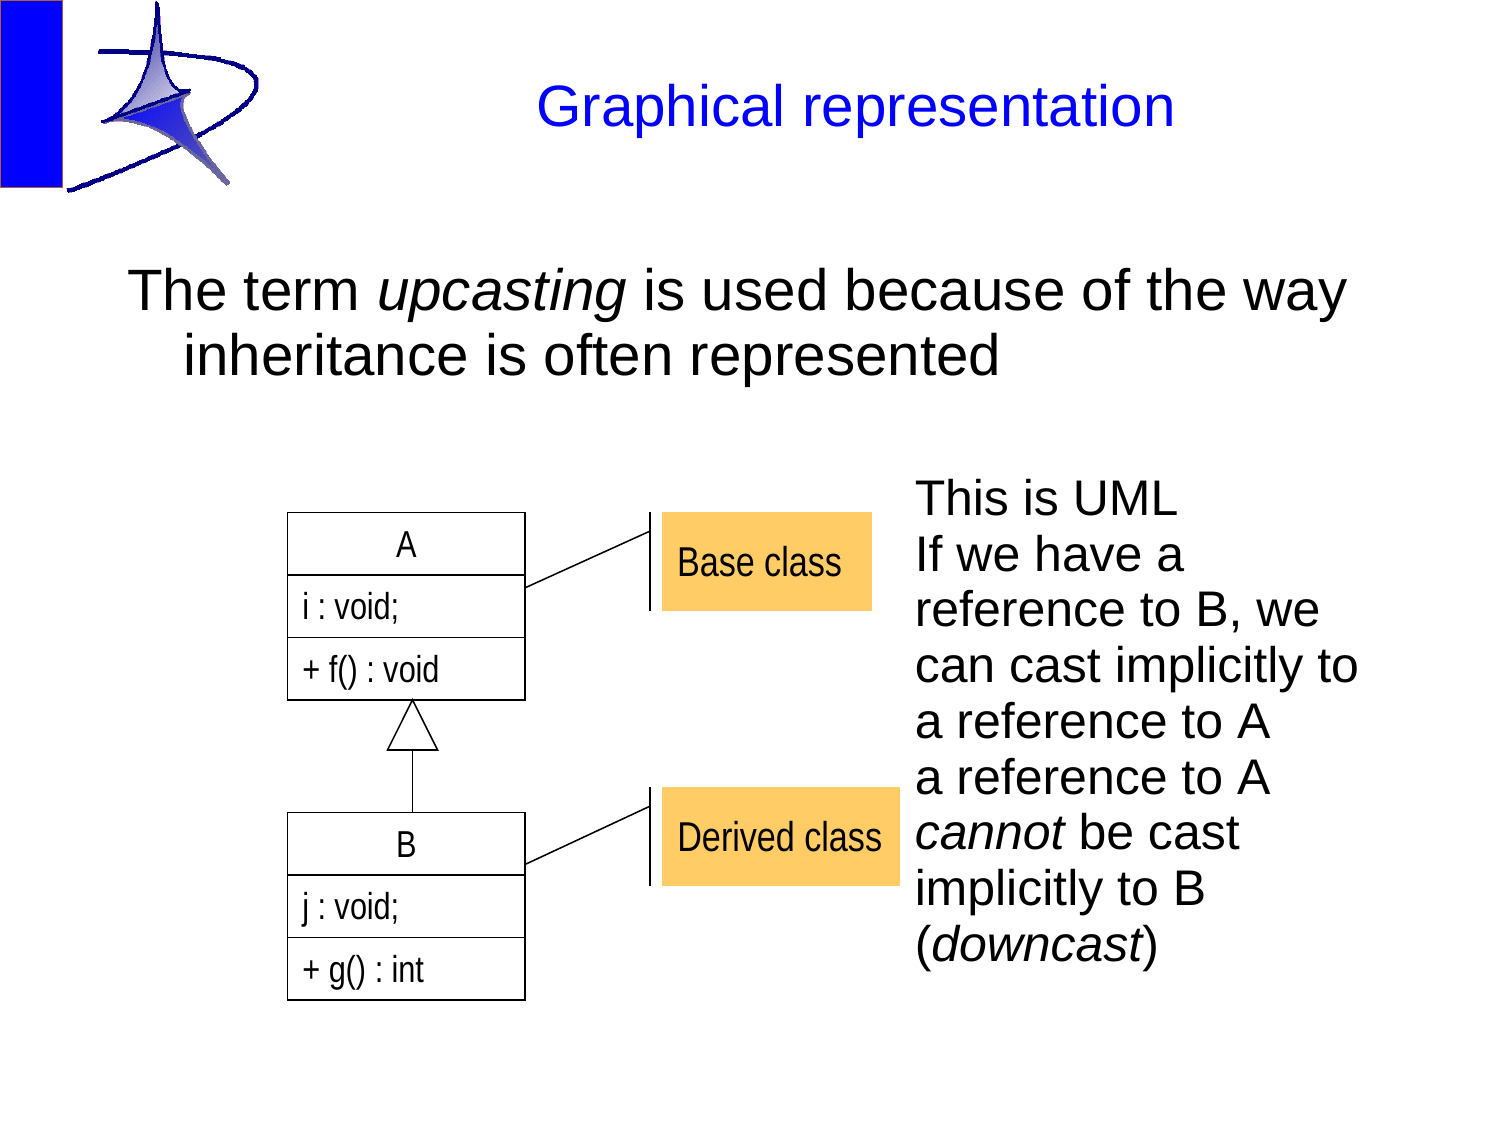

# Graphical representation
The term upcasting is used because of the way inheritance is often represented
This is UML
If we have a reference to B, we can cast implicitly to a reference to A
a reference to A cannot be cast implicitly to B (downcast)
A
Base class
i : void;
+ f() : void
Derived class
B
j : void;
+ g() : int